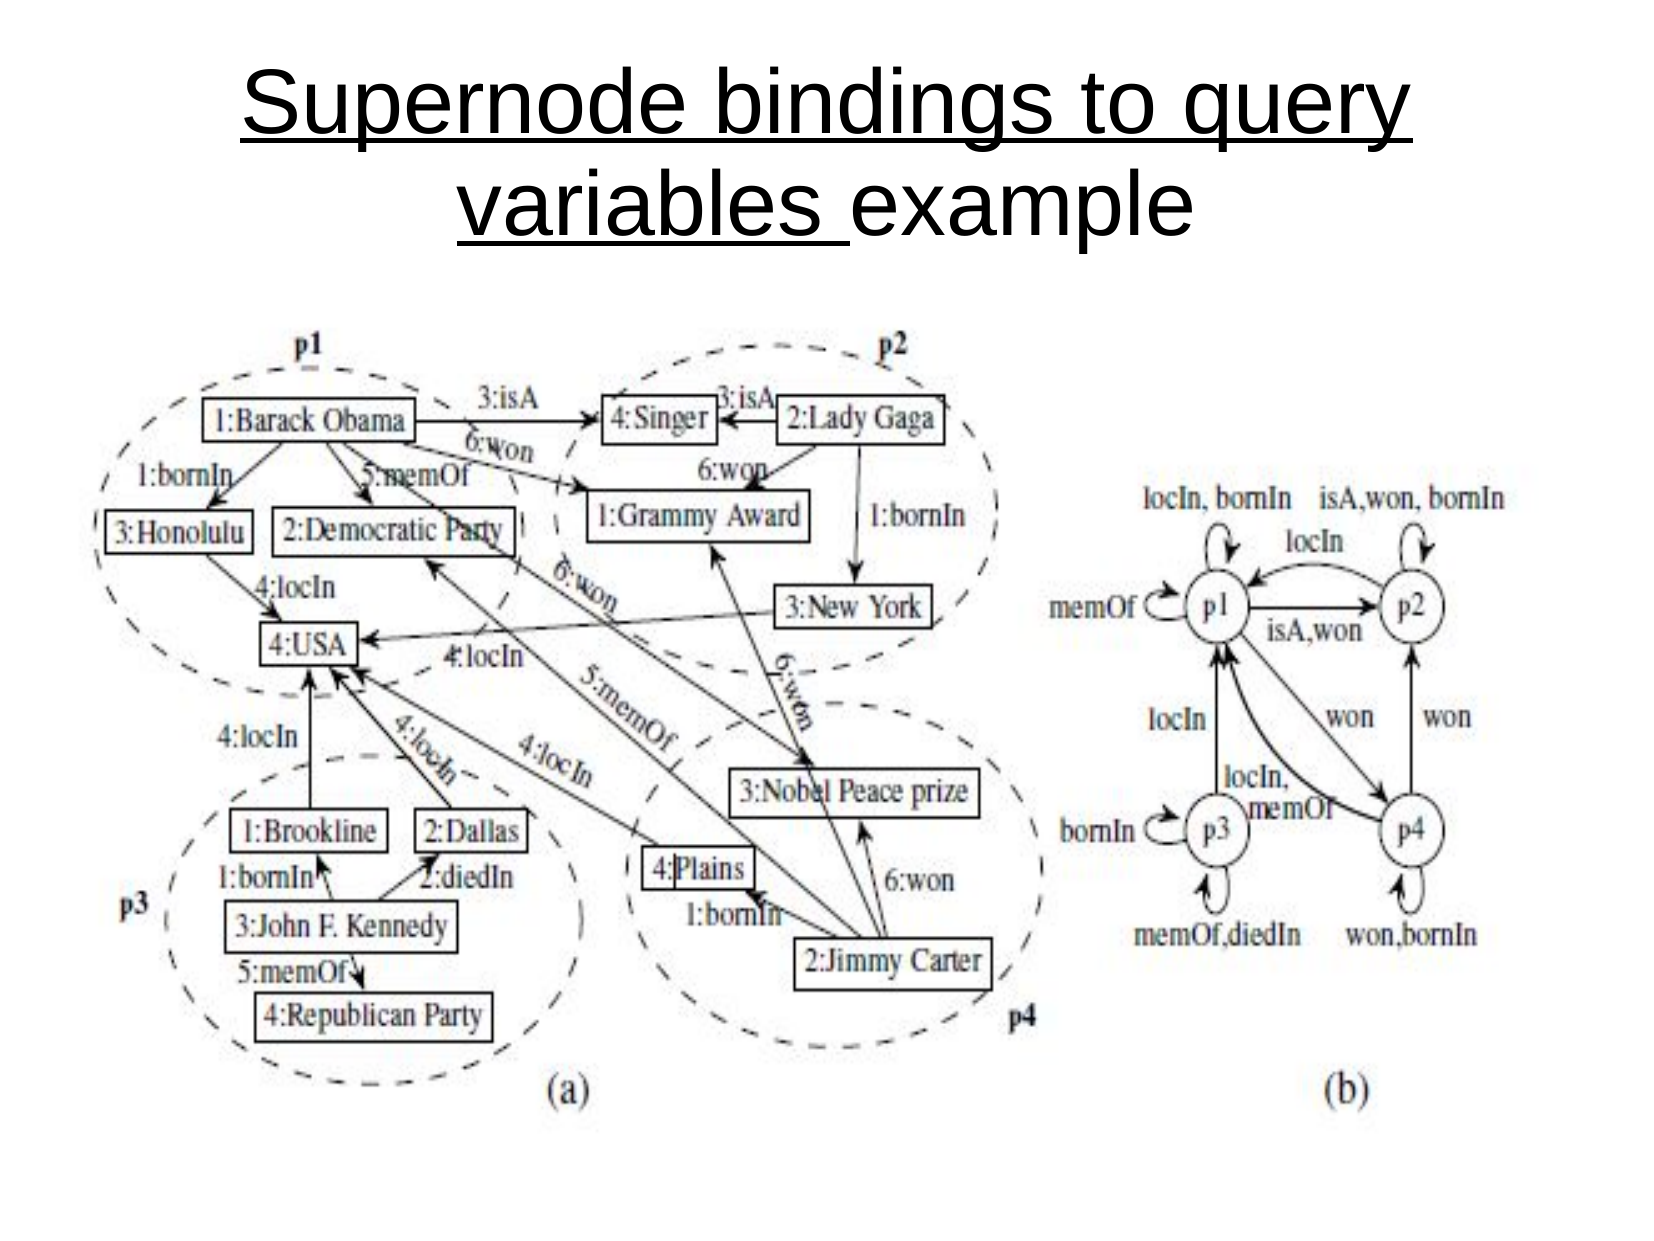

# Supernode bindings to query variables example